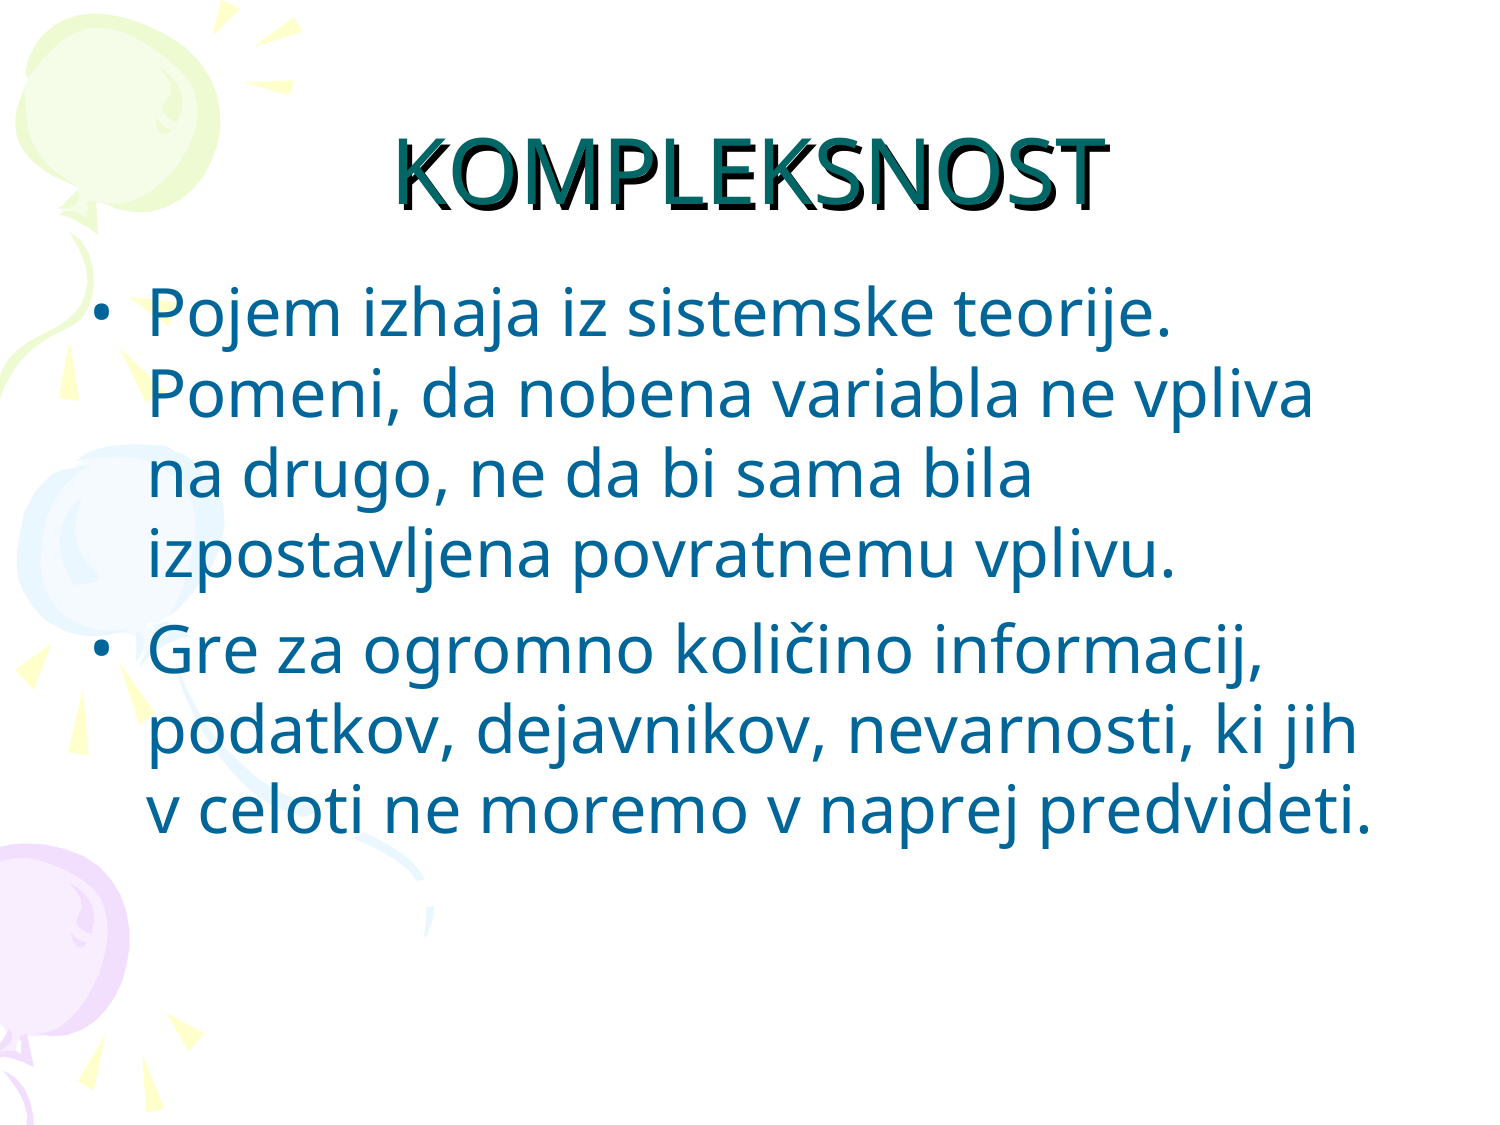

# KOMPLEKSNOST
Pojem izhaja iz sistemske teorije. Pomeni, da nobena variabla ne vpliva na drugo, ne da bi sama bila izpostavljena povratnemu vplivu.
Gre za ogromno količino informacij, podatkov, dejavnikov, nevarnosti, ki jih v celoti ne moremo v naprej predvideti.